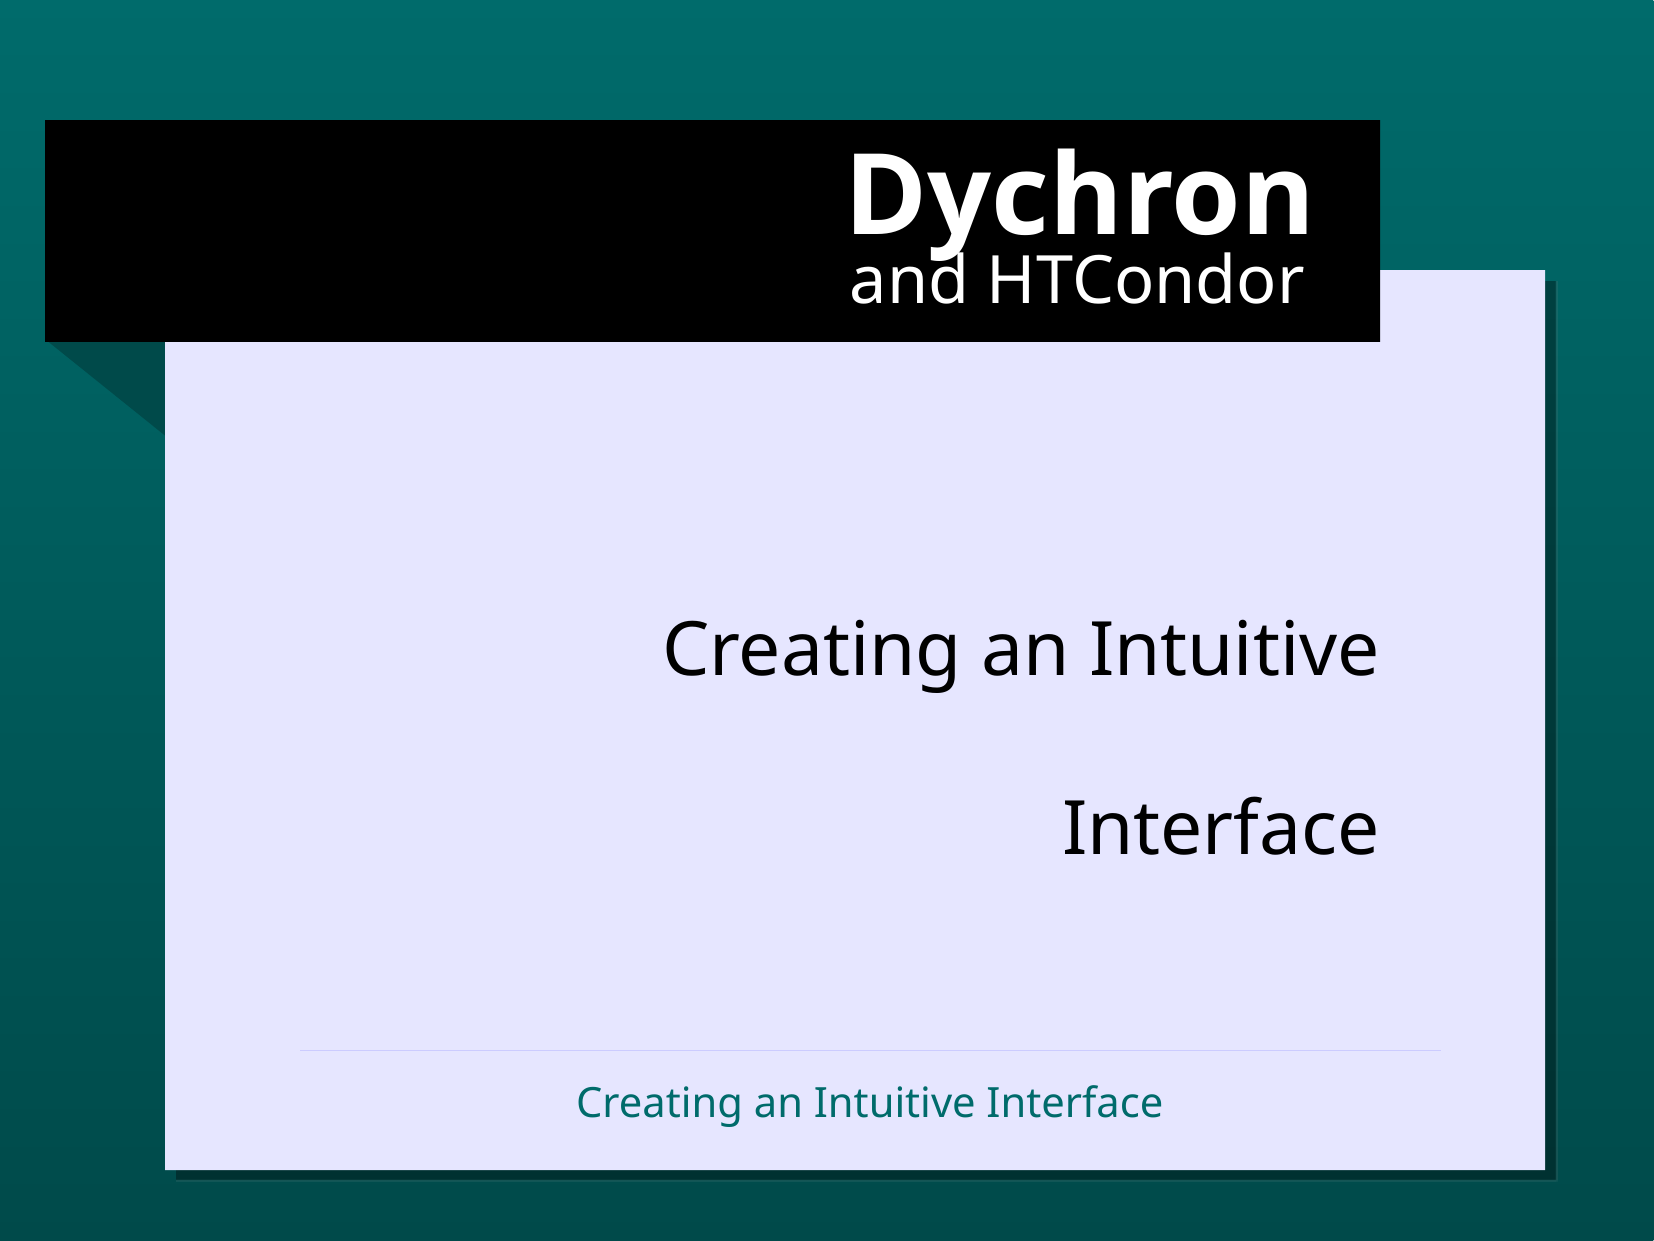

# Dychron
and HTCondor
Creating an Intuitive Interface
Creating an Intuitive Interface